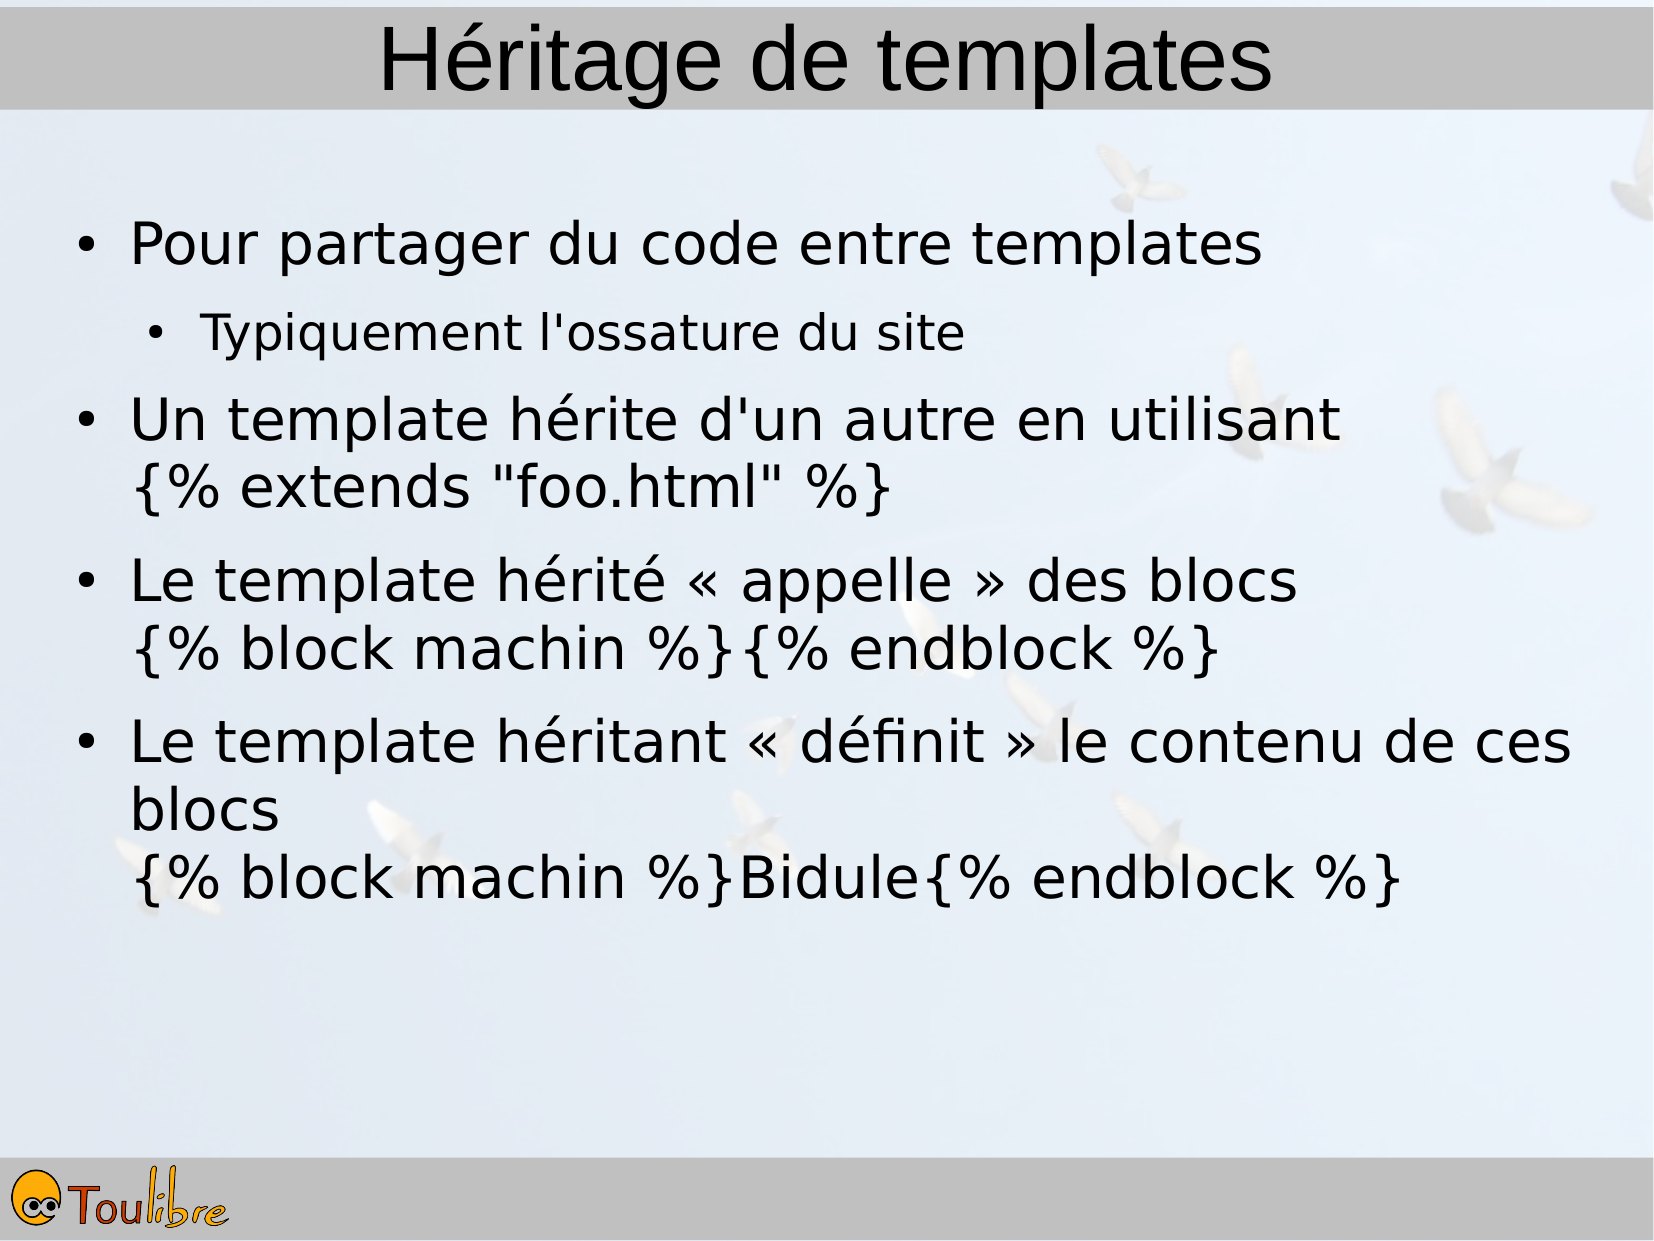

# Héritage de templates
Pour partager du code entre templates
Typiquement l'ossature du site
Un template hérite d'un autre en utilisant
{% extends "foo.html" %}
Le template hérité « appelle » des blocs
{% block machin %}{% endblock %}
Le template héritant « définit » le contenu de ces blocs
{% block machin %}Bidule{% endblock %}